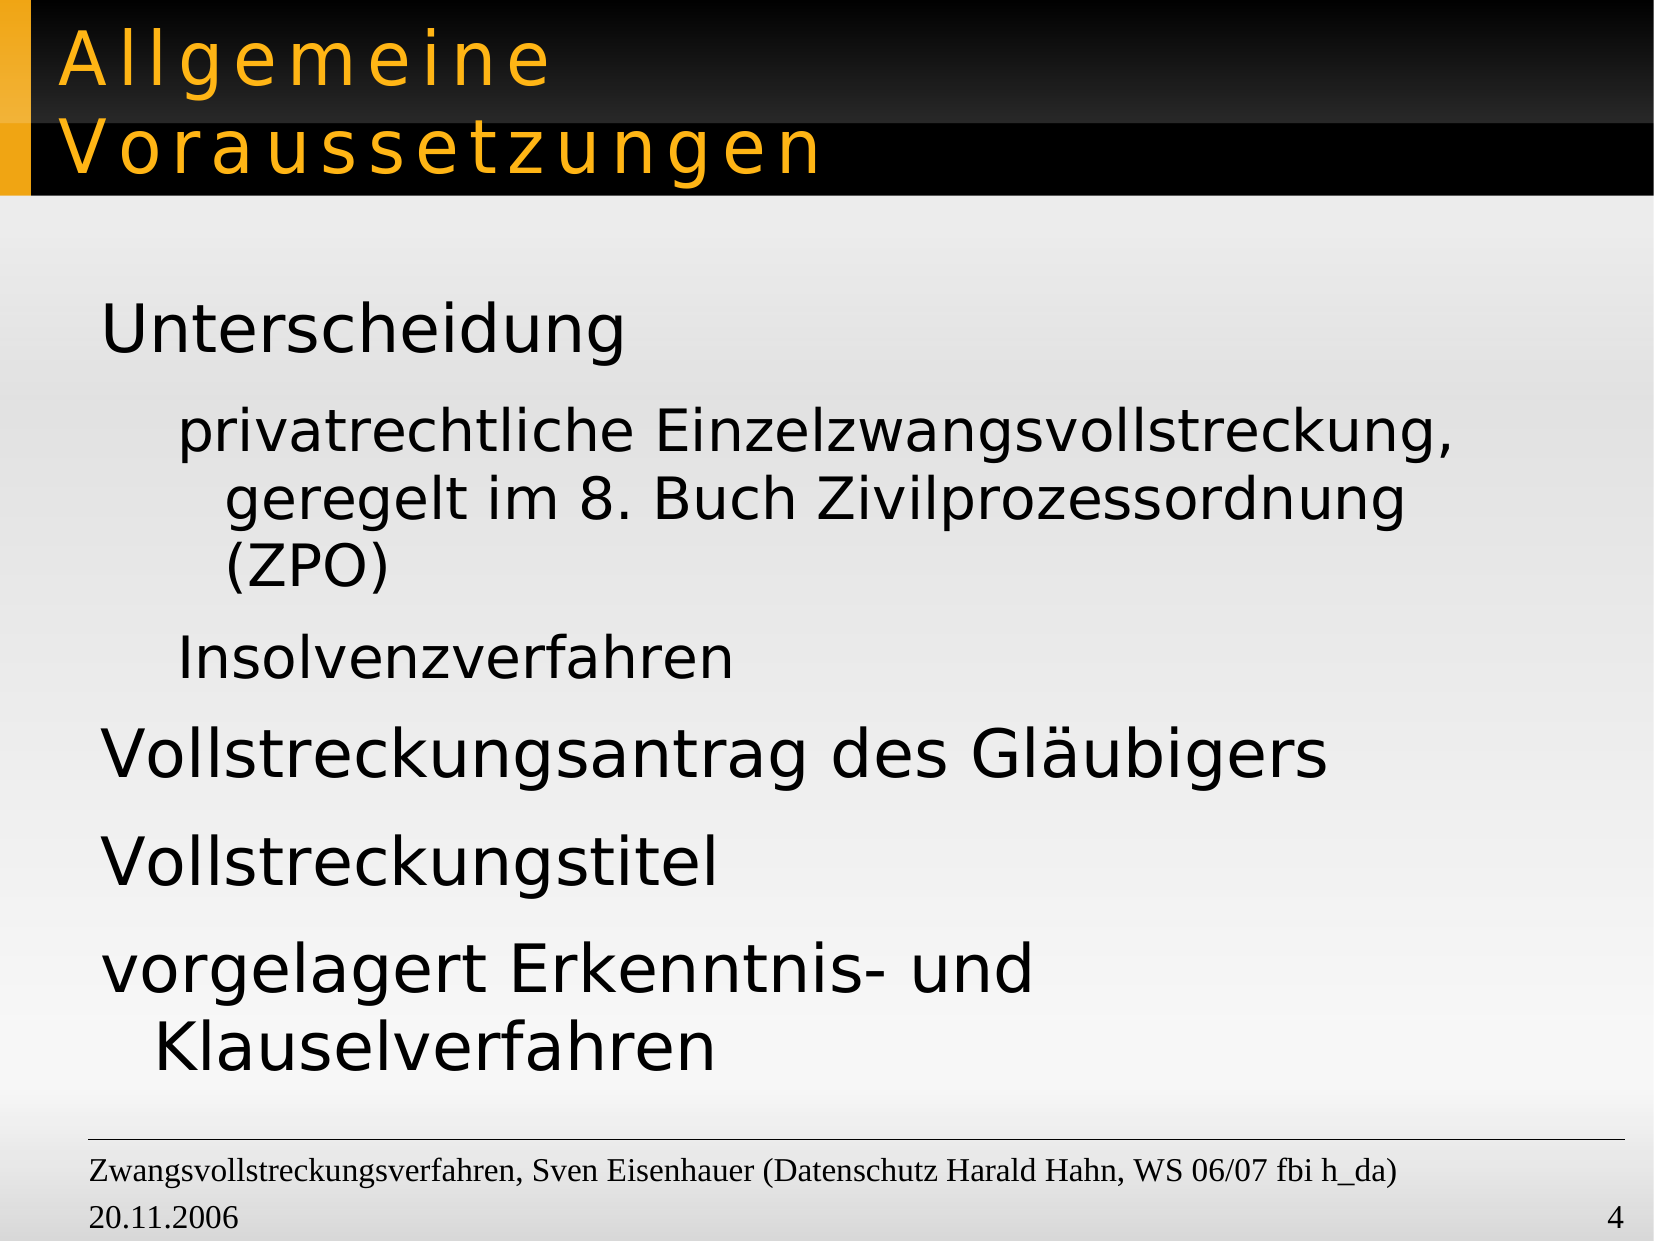

# Allgemeine Voraussetzungen
Unterscheidung
privatrechtliche Einzelzwangsvollstreckung, geregelt im 8. Buch Zivilprozessordnung (ZPO)
Insolvenzverfahren
Vollstreckungsantrag des Gläubigers
Vollstreckungstitel
vorgelagert Erkenntnis- und Klauselverfahren
Zwangsvollstreckungsverfahren, Sven Eisenhauer (Datenschutz Harald Hahn, WS 06/07 fbi h_da)
20.11.2006
4